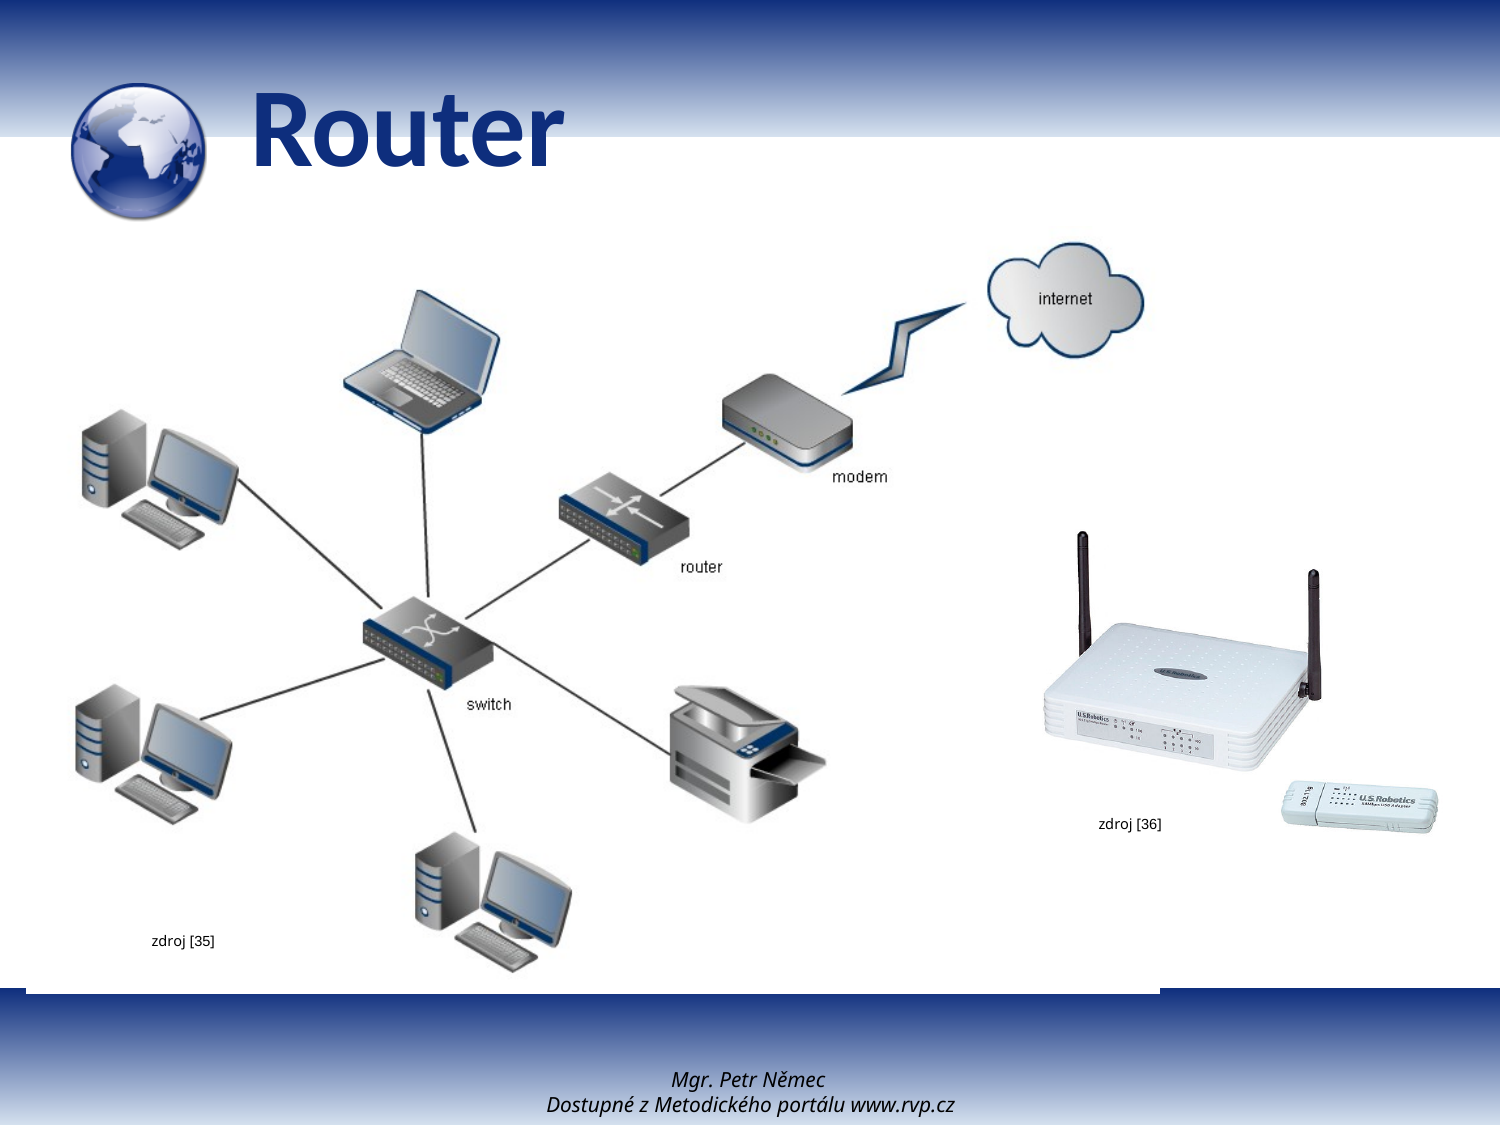

# Router
zdroj [36]
zdroj [36]
zdroj [35]